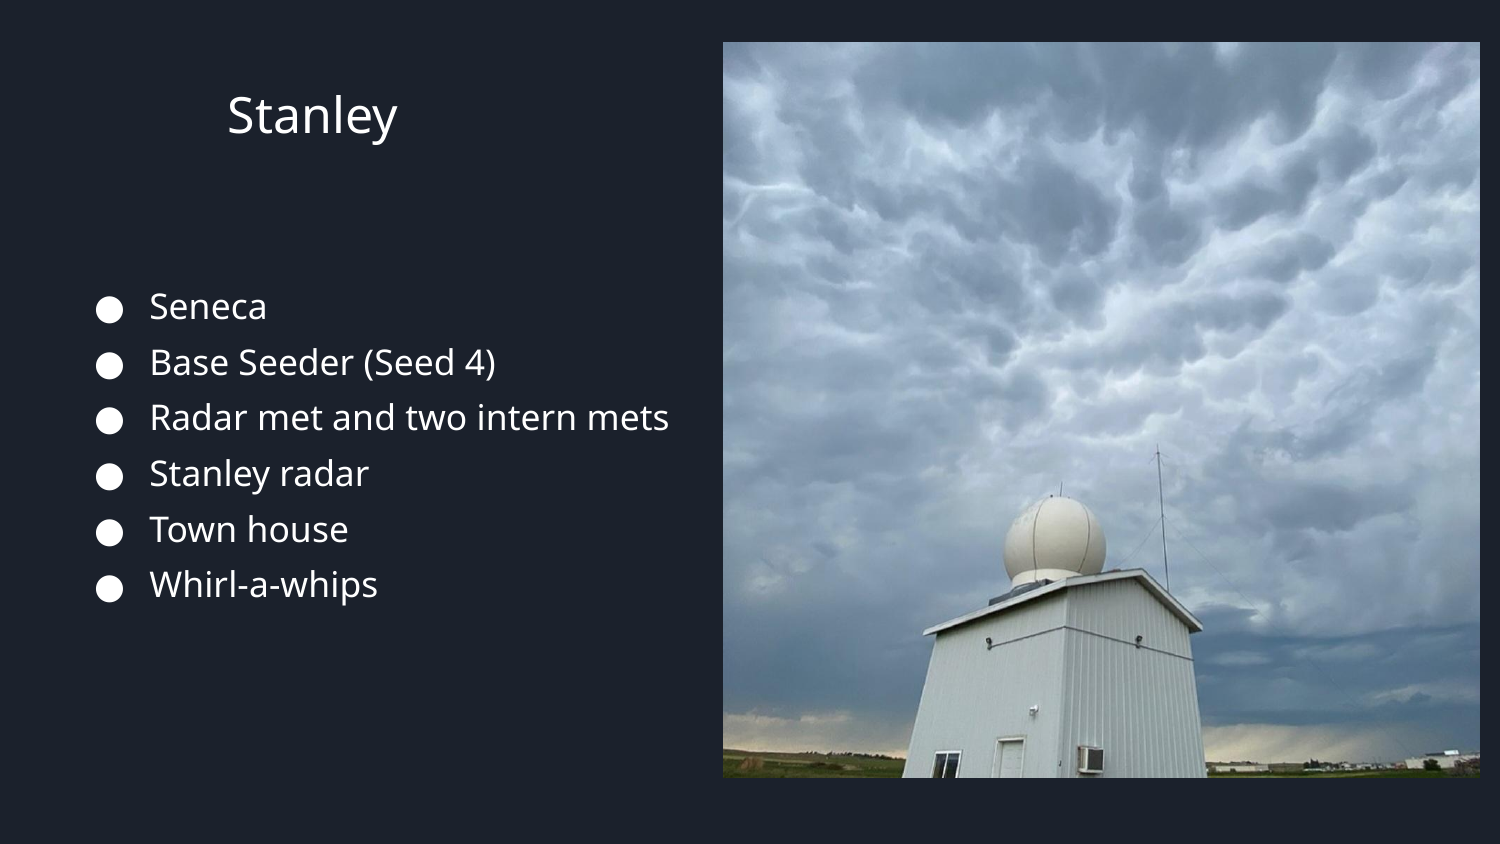

# Stanley
Seneca
Base Seeder (Seed 4)
Radar met and two intern mets
Stanley radar
Town house
Whirl-a-whips